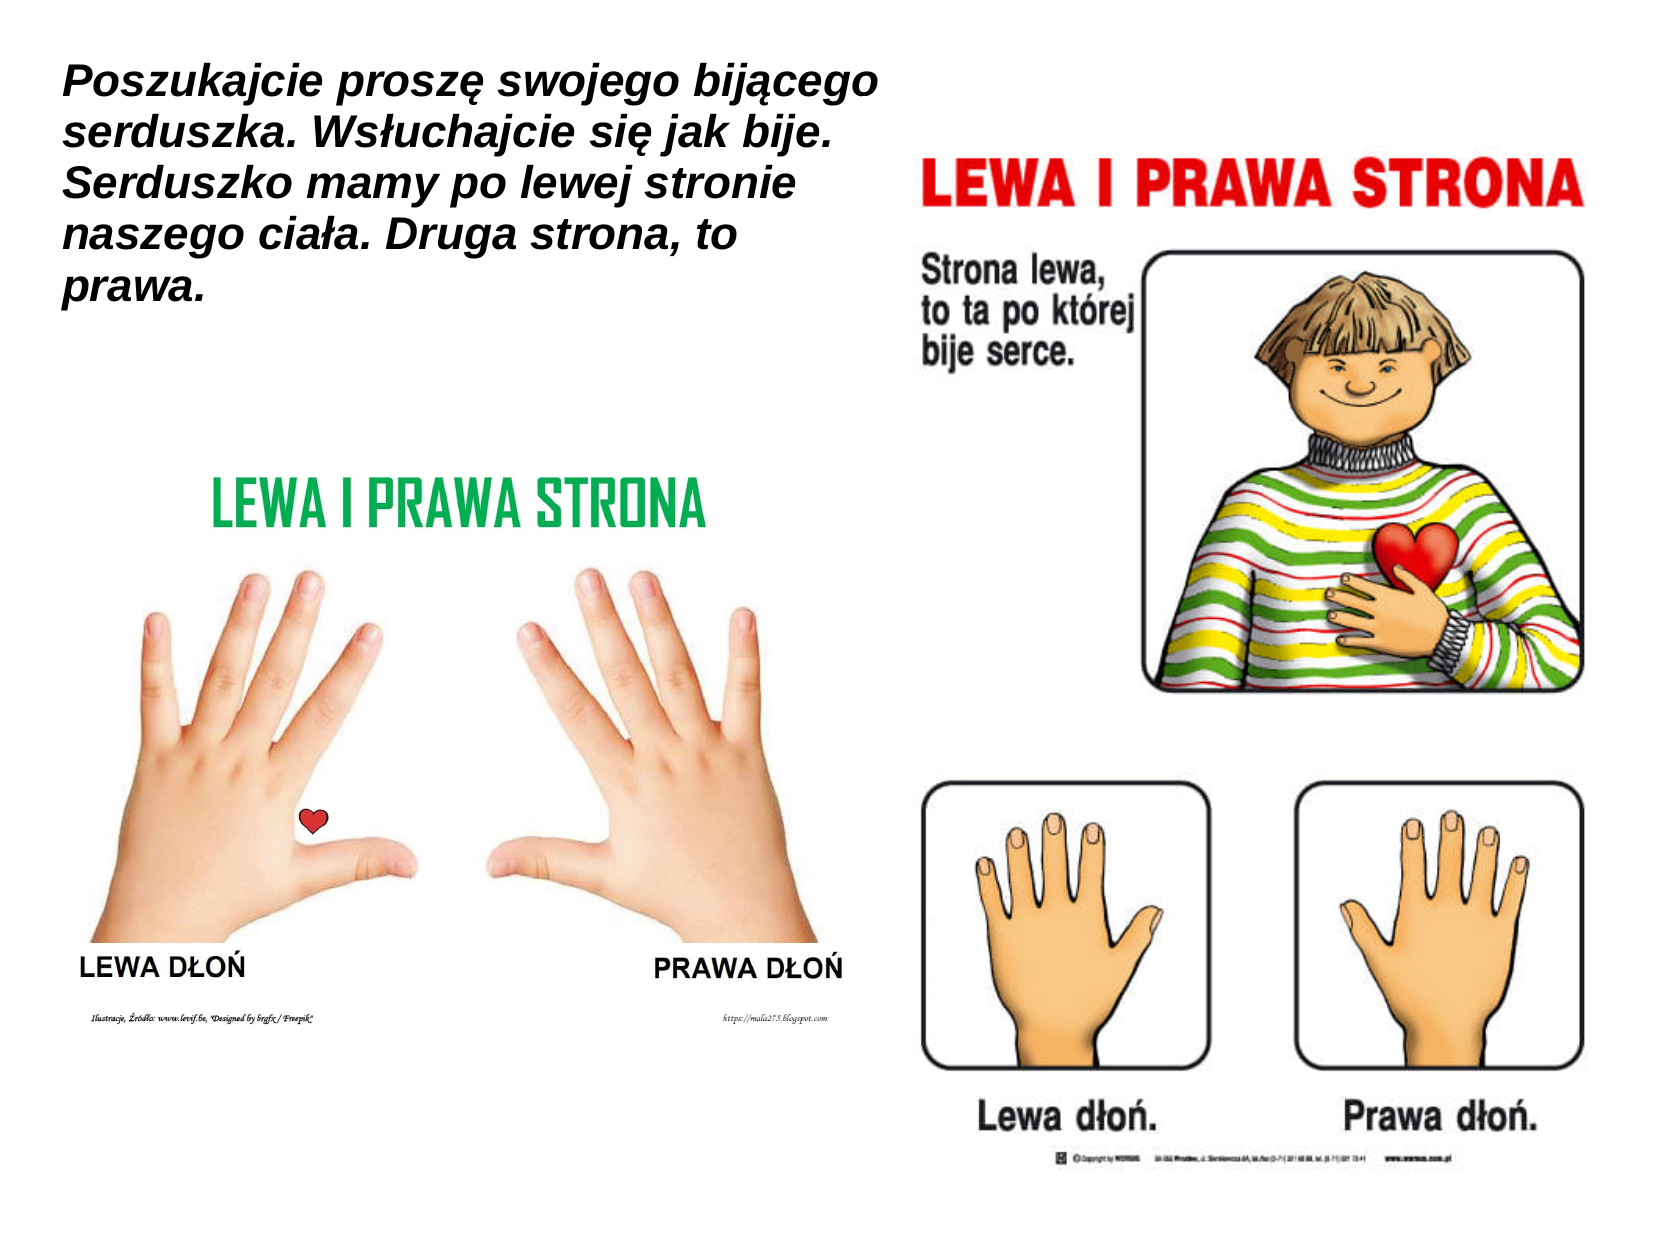

Poszukajcie proszę swojego bijącego serduszka. Wsłuchajcie się jak bije. Serduszko mamy po lewej stronie naszego ciała. Druga strona, to prawa.